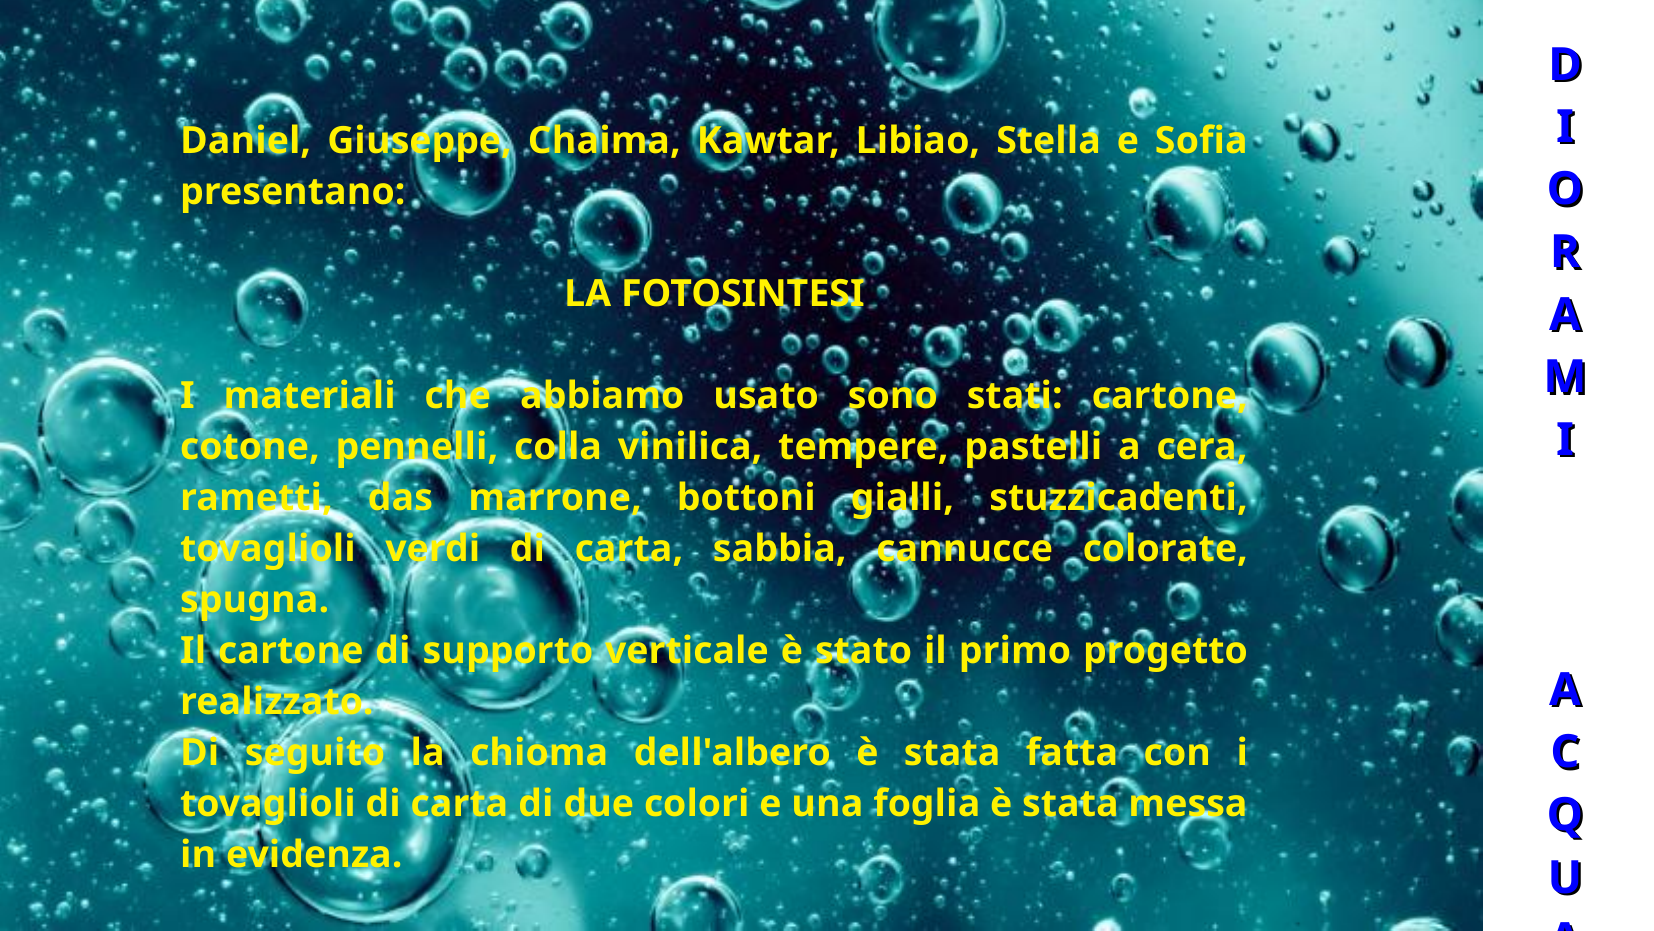

D
I
O
R
A
M
I
A
C
Q
U
A
Daniel, Giuseppe, Chaima, Kawtar, Libiao, Stella e Sofia presentano:
LA FOTOSINTESI
I materiali che abbiamo usato sono stati: cartone, cotone, pennelli, colla vinilica, tempere, pastelli a cera, rametti, das marrone, bottoni gialli, stuzzicadenti, tovaglioli verdi di carta, sabbia, cannucce colorate, spugna.
Il cartone di supporto verticale è stato il primo progetto realizzato.
Di seguito la chioma dell'albero è stata fatta con i tovaglioli di carta di due colori e una foglia è stata messa in evidenza.